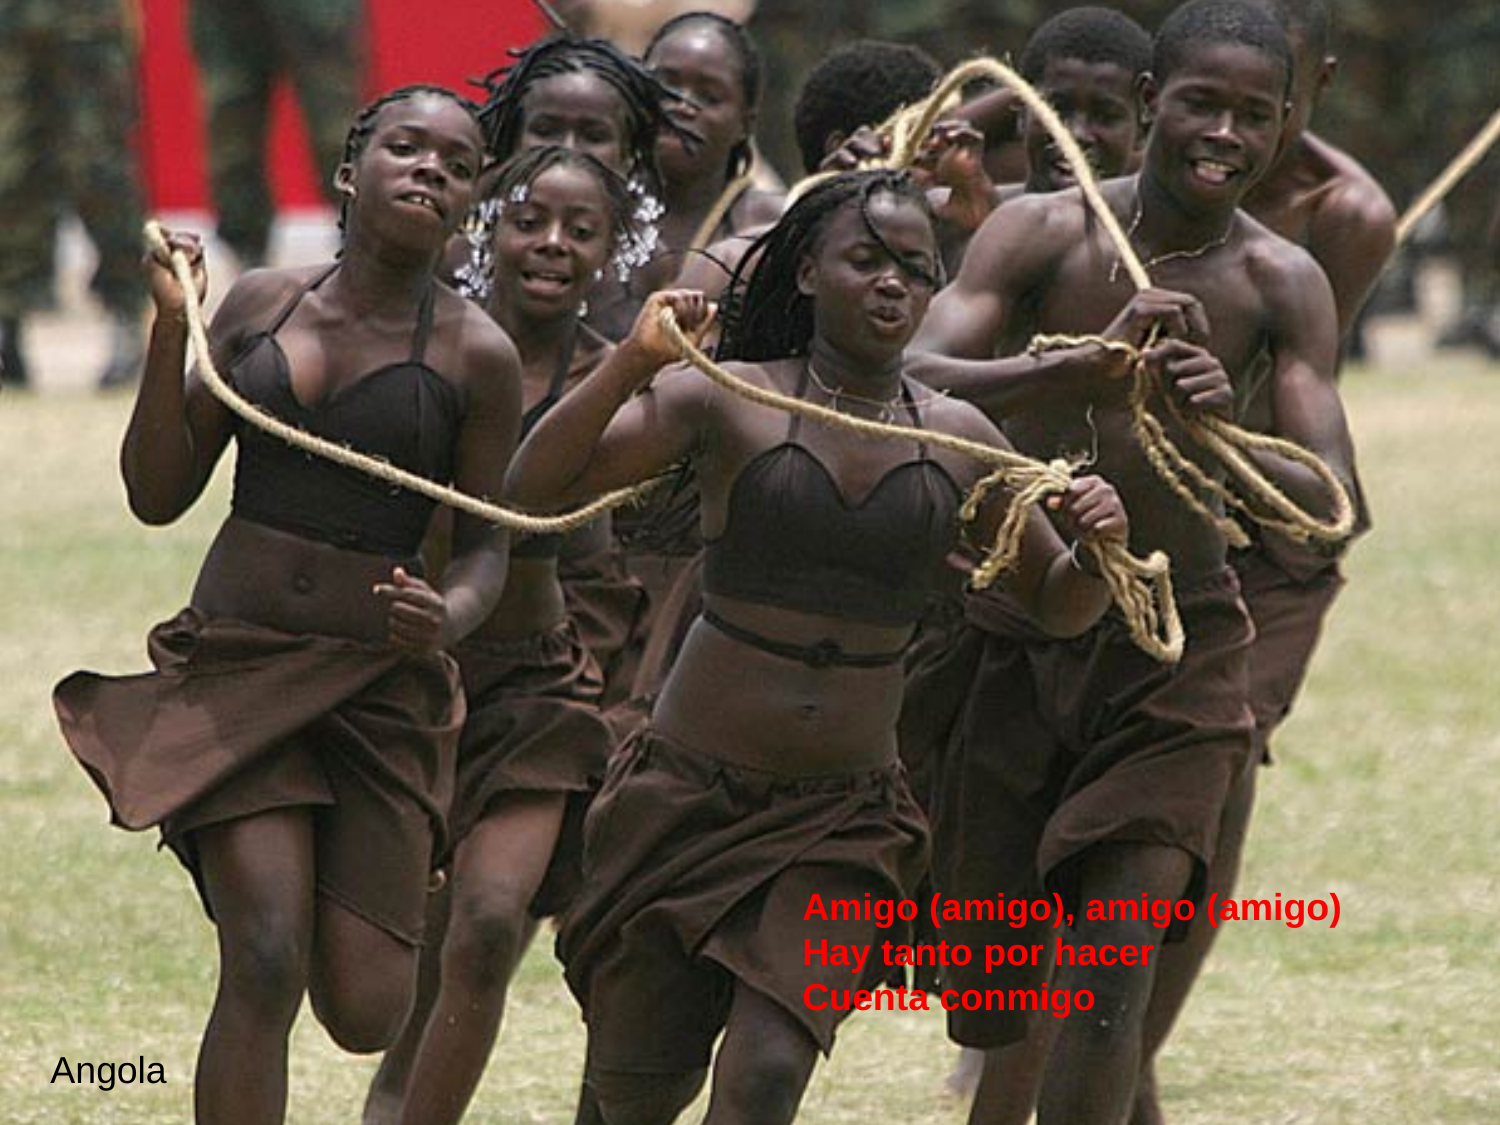

Amigo (amigo), amigo (amigo)
Hay tanto por hacer
Cuenta conmigo
 Angola